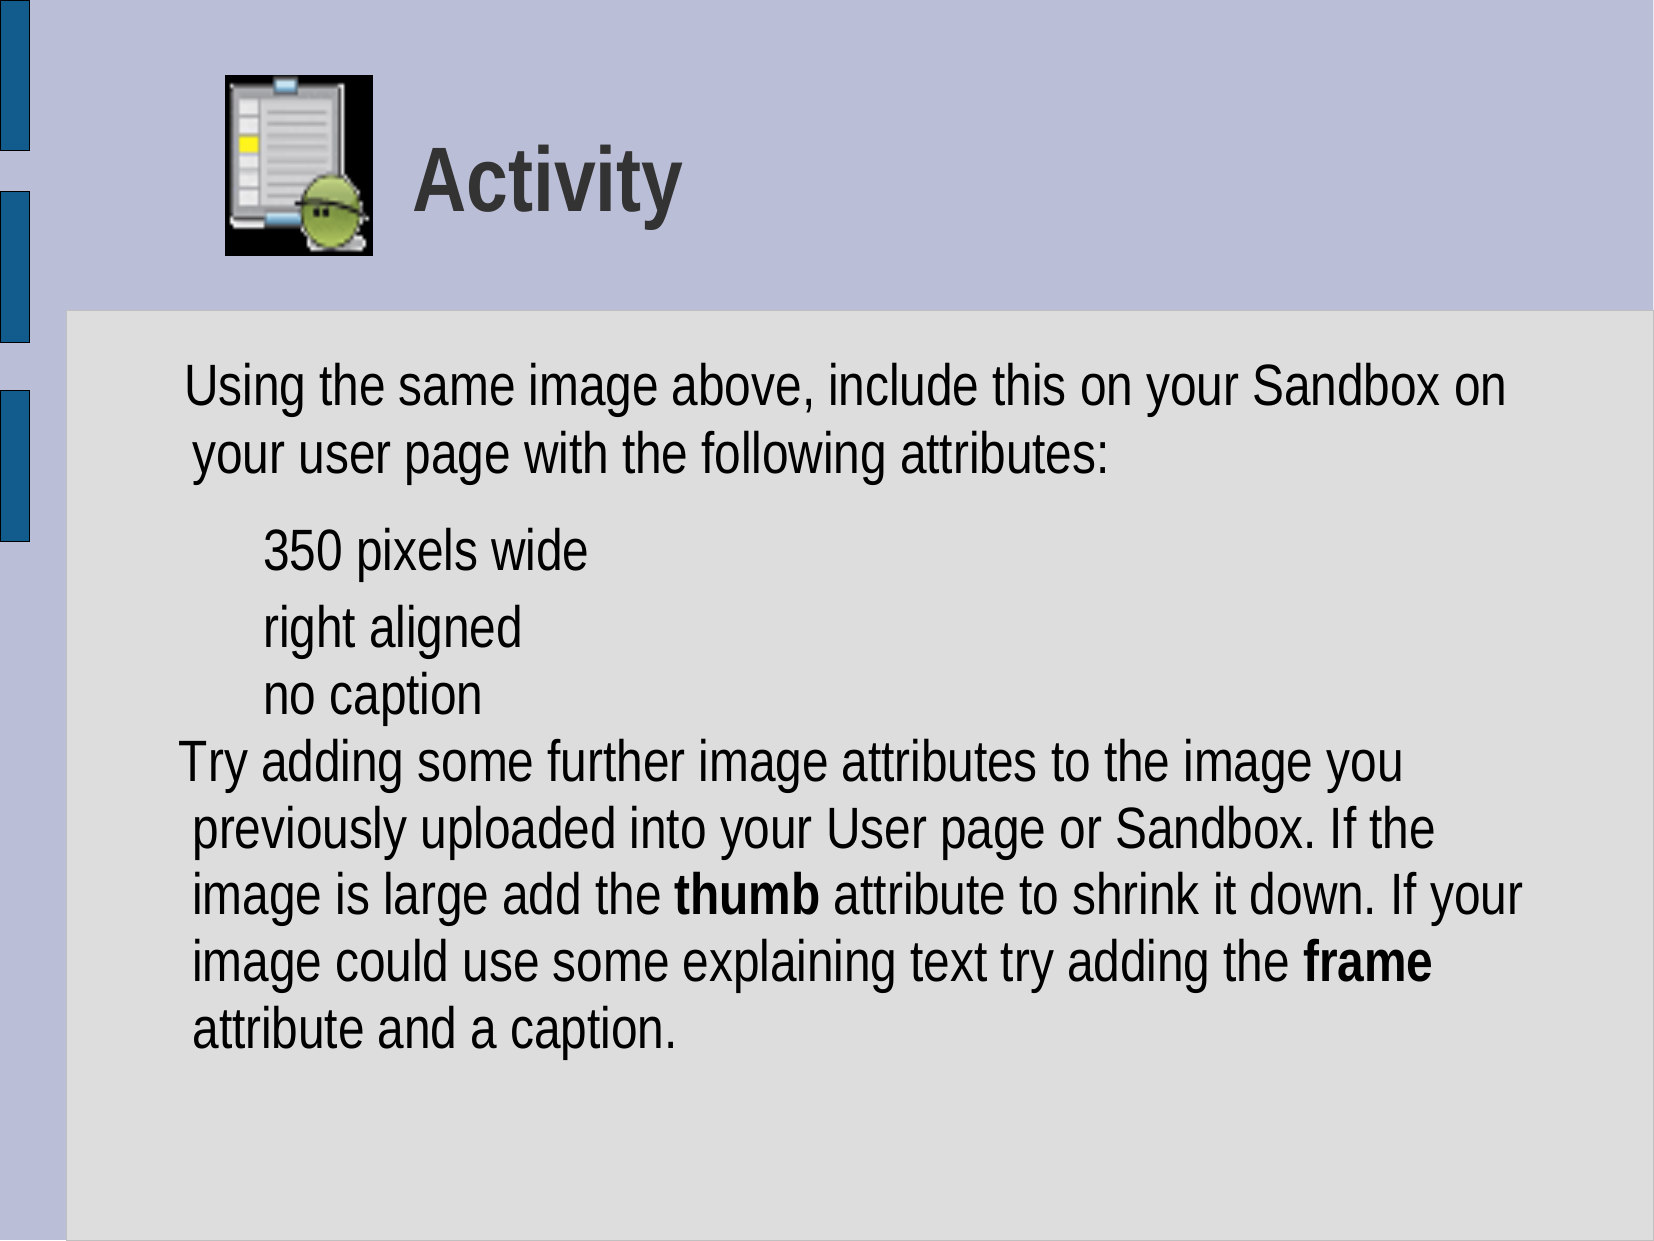

# Activity
 Using the same image above, include this on your Sandbox on your user page with the following attributes:
350 pixels wide
right aligned
no caption
 Try adding some further image attributes to the image you previously uploaded into your User page or Sandbox. If the image is large add the thumb attribute to shrink it down. If your image could use some explaining text try adding the frame attribute and a caption.